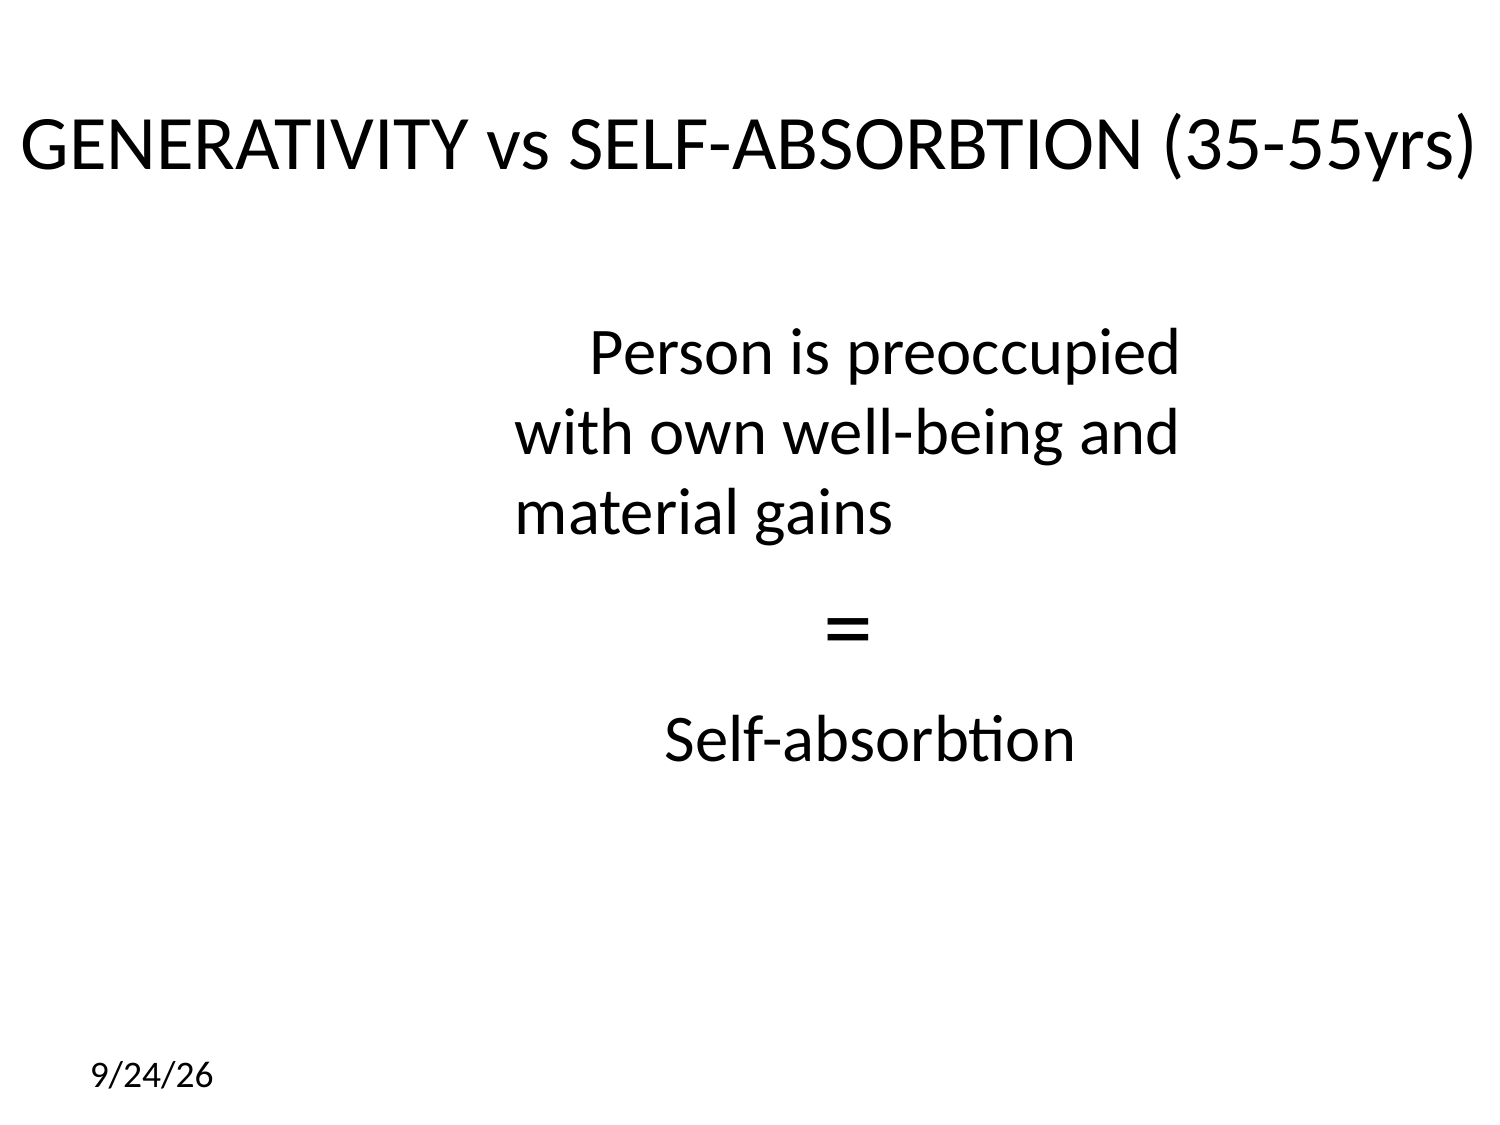

# GENERATIVITY vs SELF-ABSORBTION (35-55yrs)
	Person is preoccupied with own well-being and material gains
=
	 Self-absorbtion